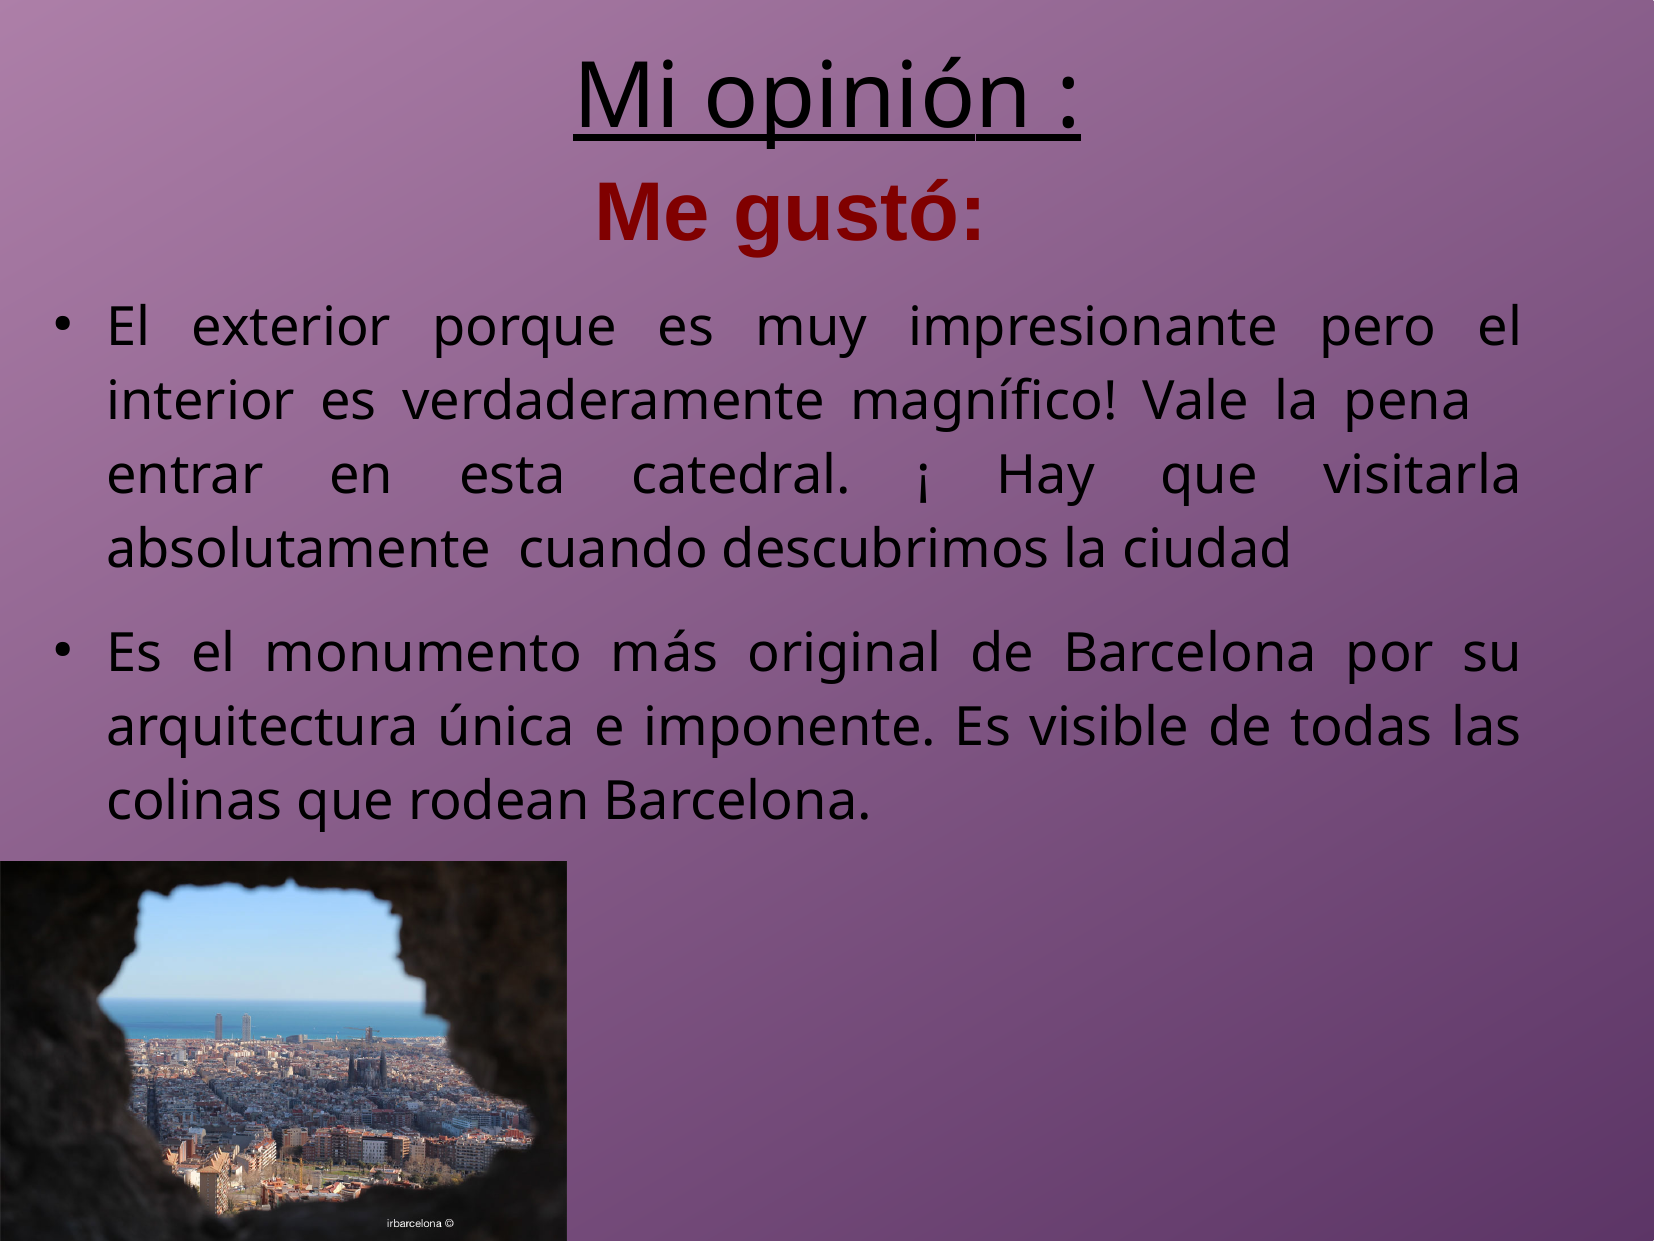

# Mi opinión :
 Me gustó:
El exterior porque es muy impresionante pero el interior es verdaderamente magnífico! Vale la pena entrar en esta catedral. ¡ Hay que visitarla absolutamente cuando descubrimos la ciudad
Es el monumento más original de Barcelona por su arquitectura única e imponente. Es visible de todas las colinas que rodean Barcelona.